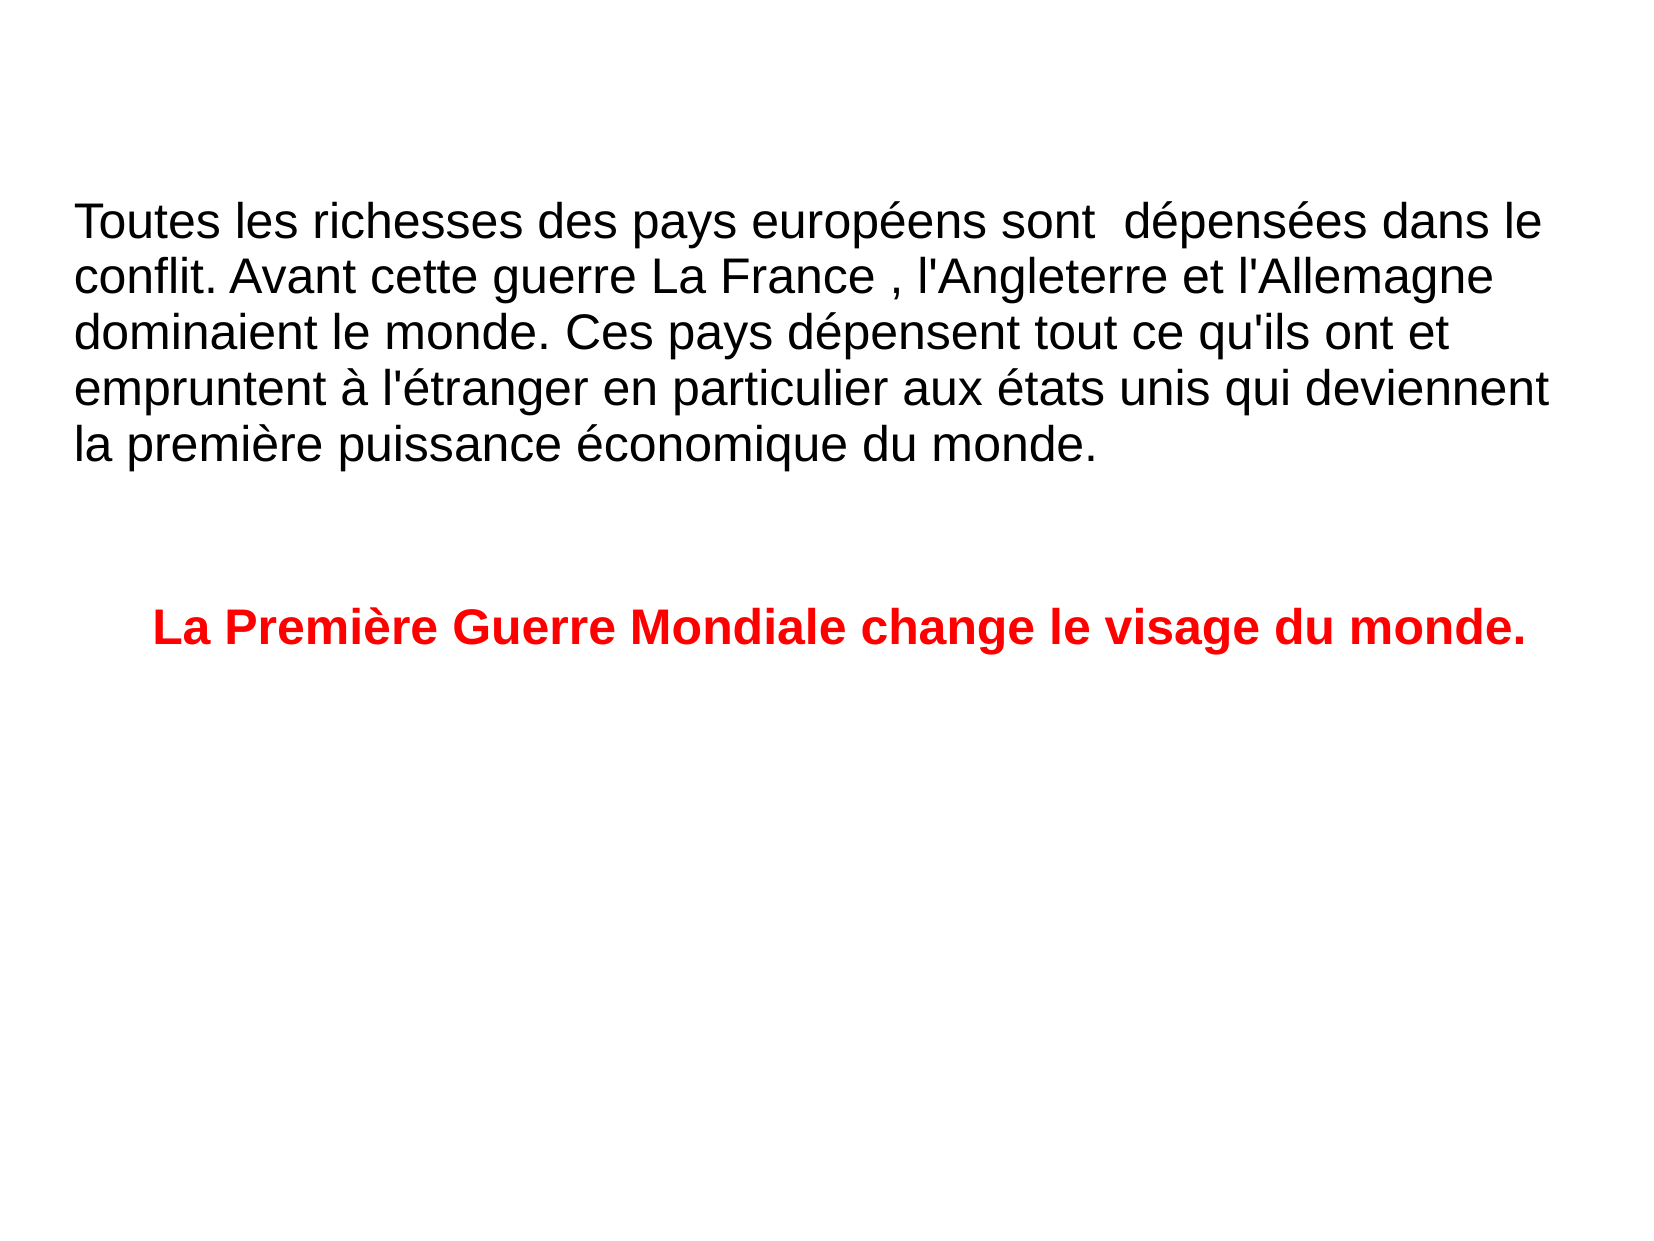

Toutes les richesses des pays européens sont dépensées dans le conflit. Avant cette guerre La France , l'Angleterre et l'Allemagne dominaient le monde. Ces pays dépensent tout ce qu'ils ont et empruntent à l'étranger en particulier aux états unis qui deviennent la première puissance économique du monde.
La Première Guerre Mondiale change le visage du monde.